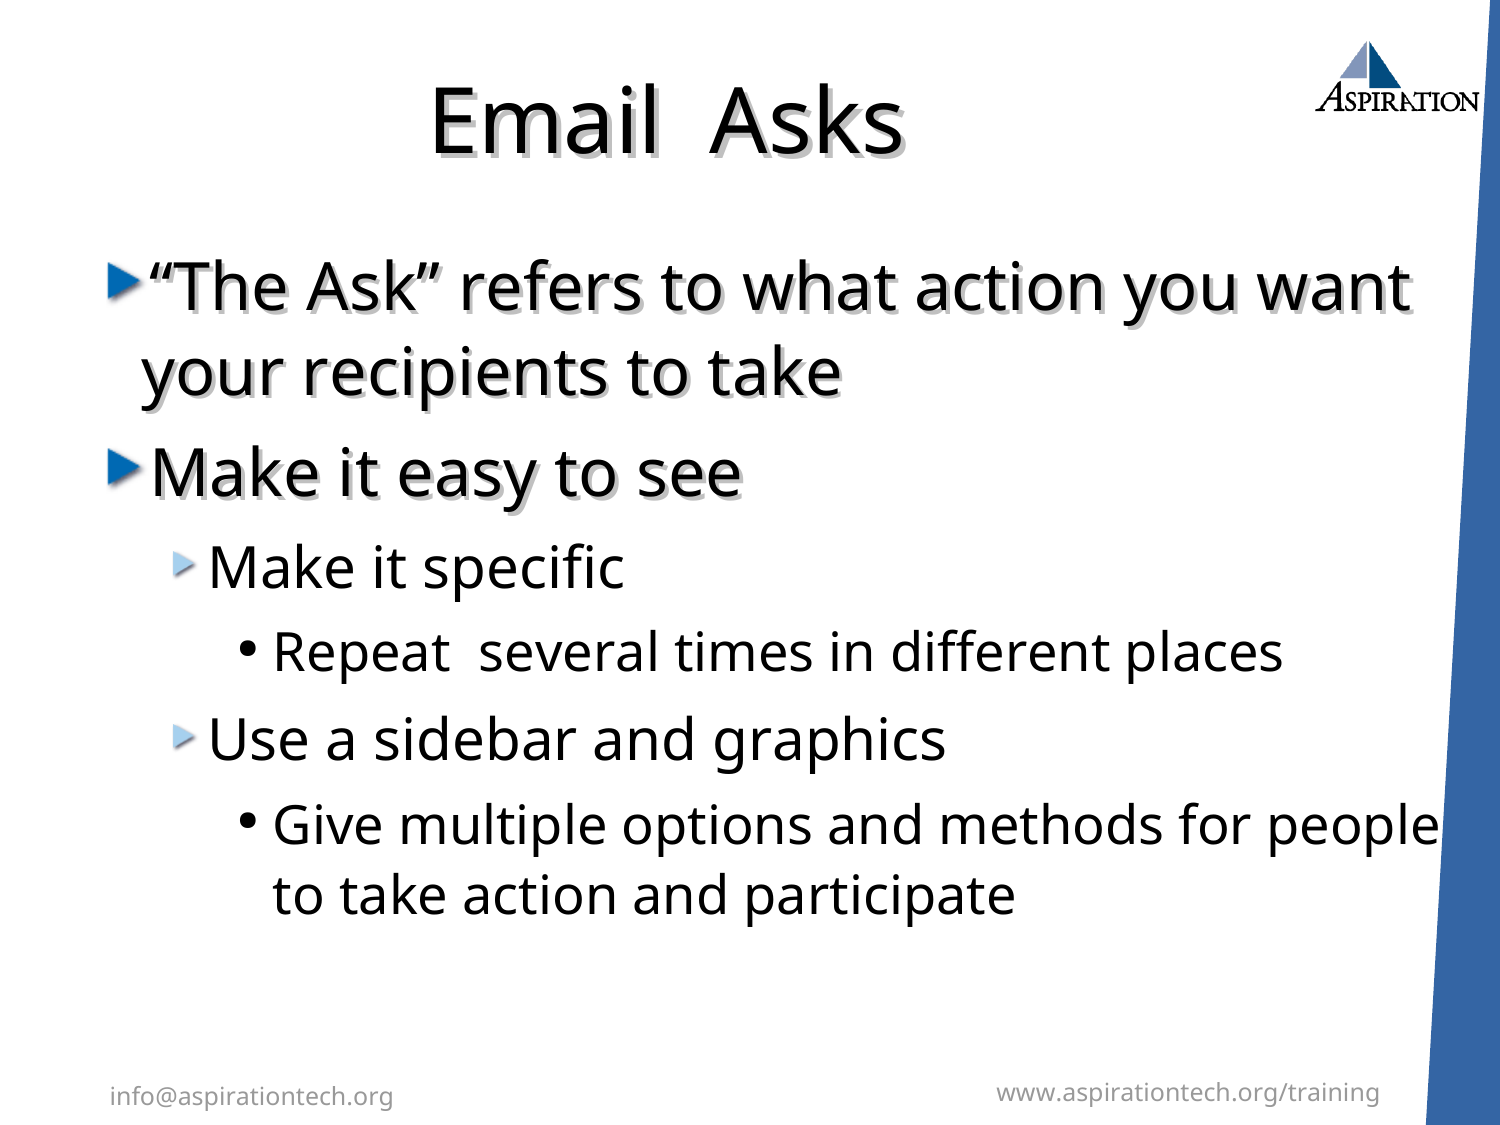

# Email Asks
“The Ask” refers to what action you want your recipients to take
Make it easy to see
Make it specific
Repeat several times in different places
Use a sidebar and graphics
Give multiple options and methods for people to take action and participate